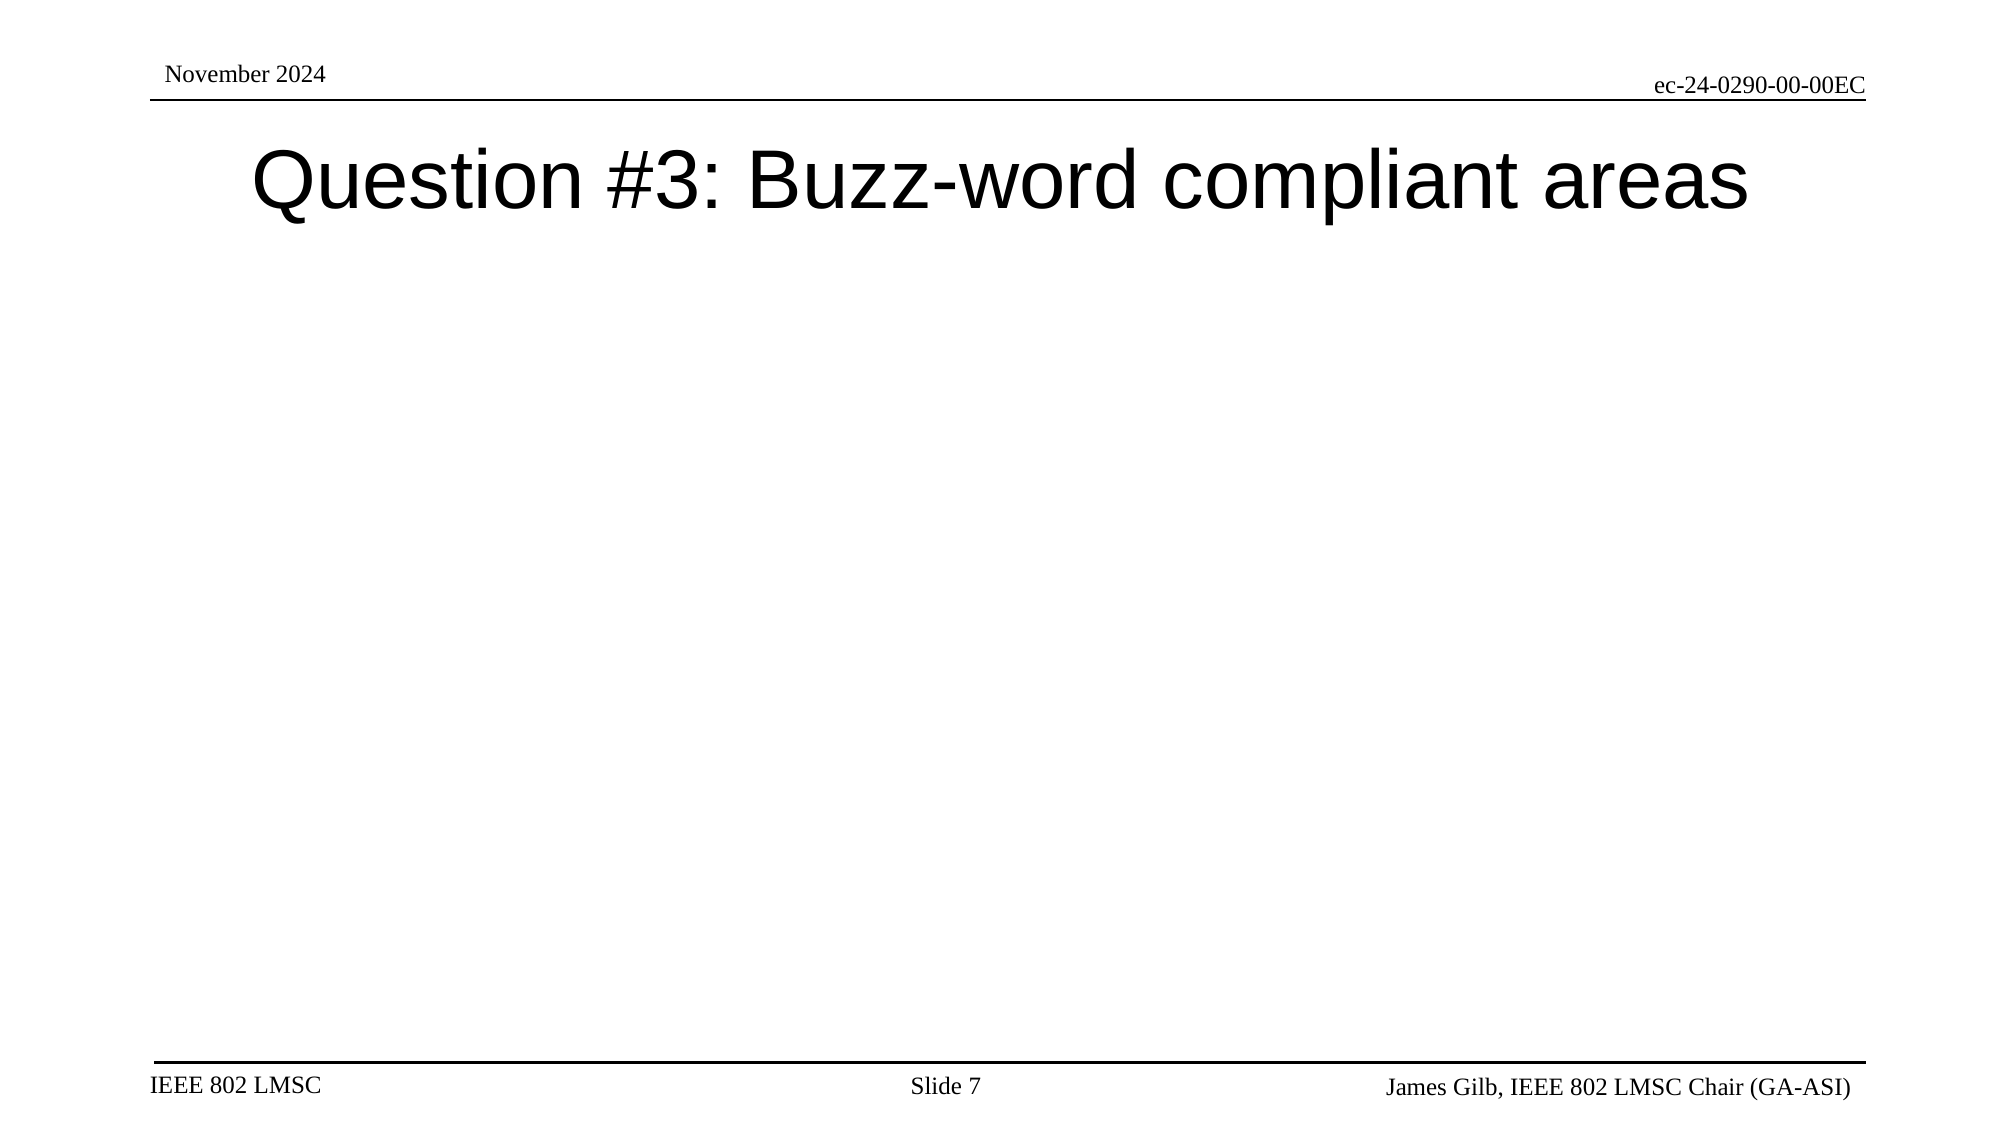

# Question #3: Buzz-word compliant areas
7